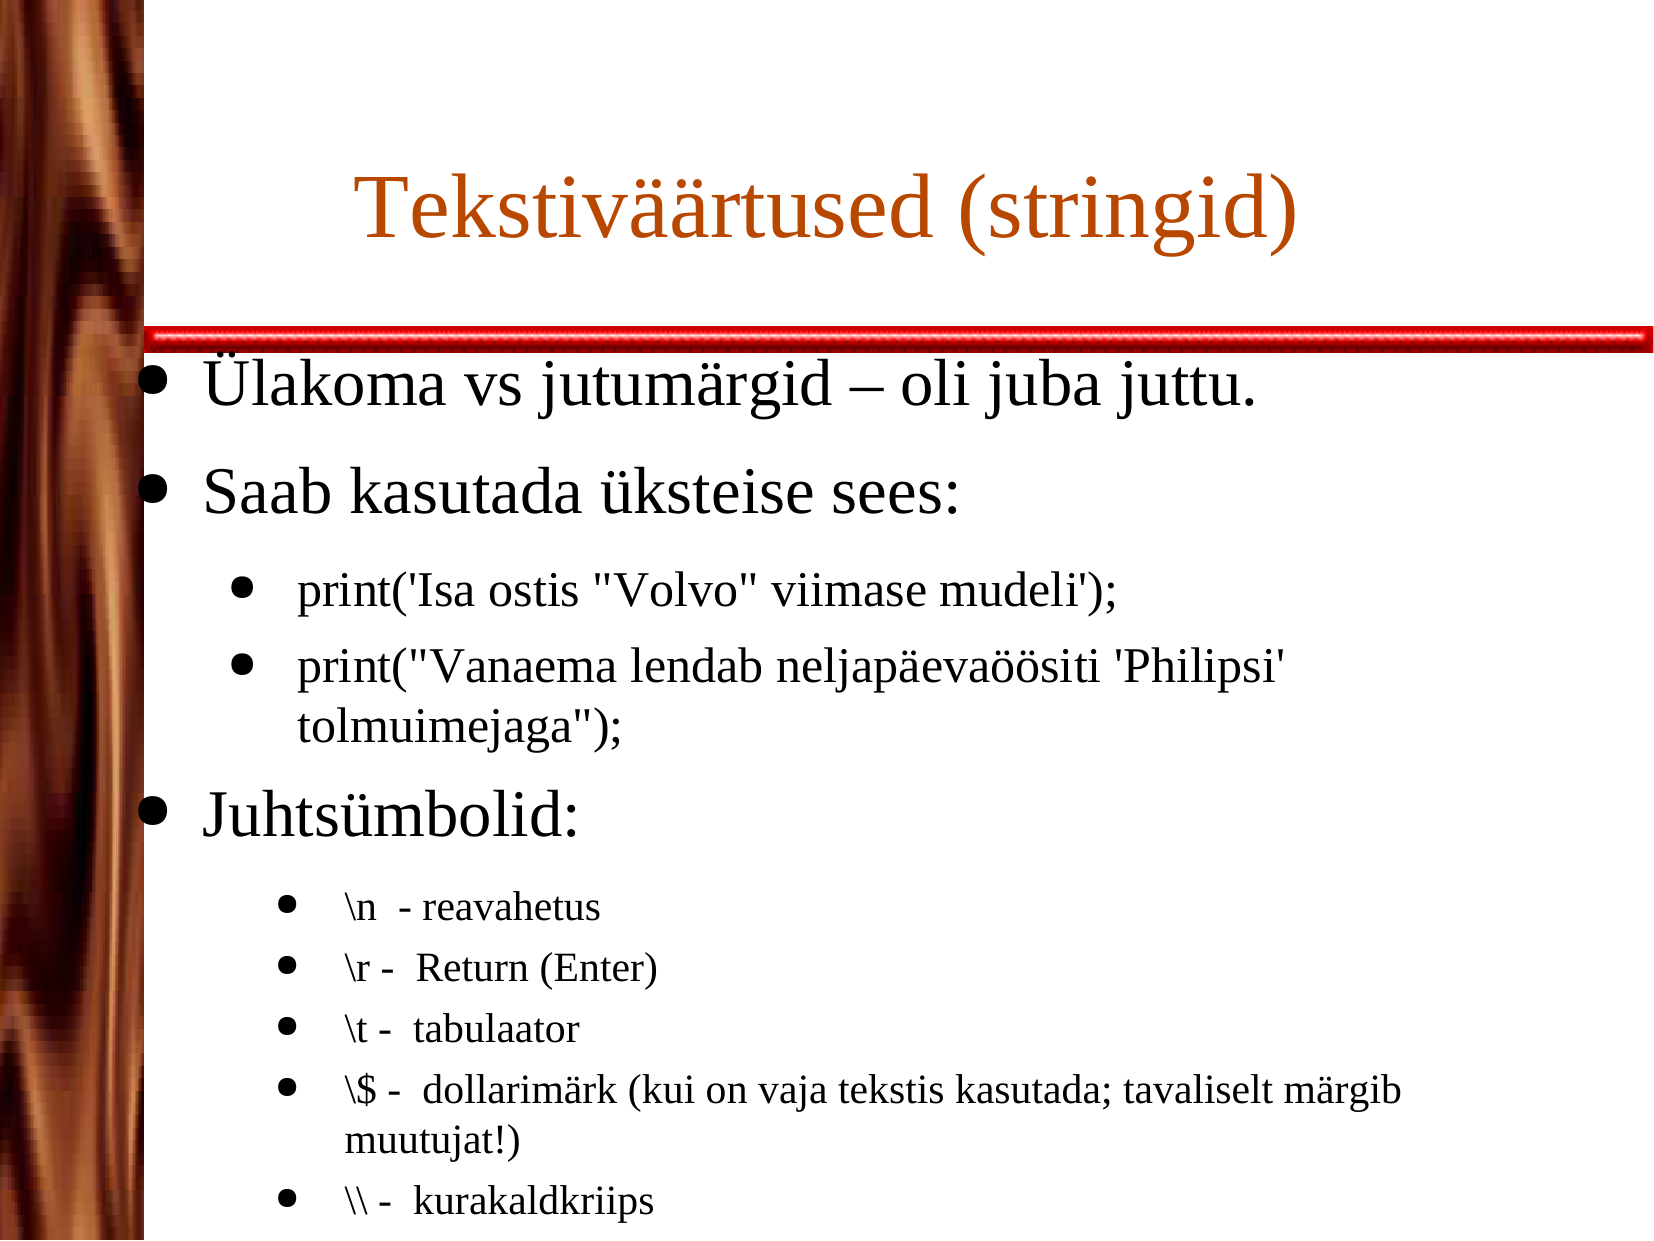

# Tekstiväärtused (stringid)
Ülakoma vs jutumärgid – oli juba juttu.
Saab kasutada üksteise sees:
print('Isa ostis "Volvo" viimase mudeli');
print("Vanaema lendab neljapäevaöösiti 'Philipsi' tolmuimejaga");
Juhtsümbolid:
\n - reavahetus
\r - Return (Enter)
\t - tabulaator
\$ - dollarimärk (kui on vaja tekstis kasutada; tavaliselt märgib muutujat!)
\\ - kurakaldkriips